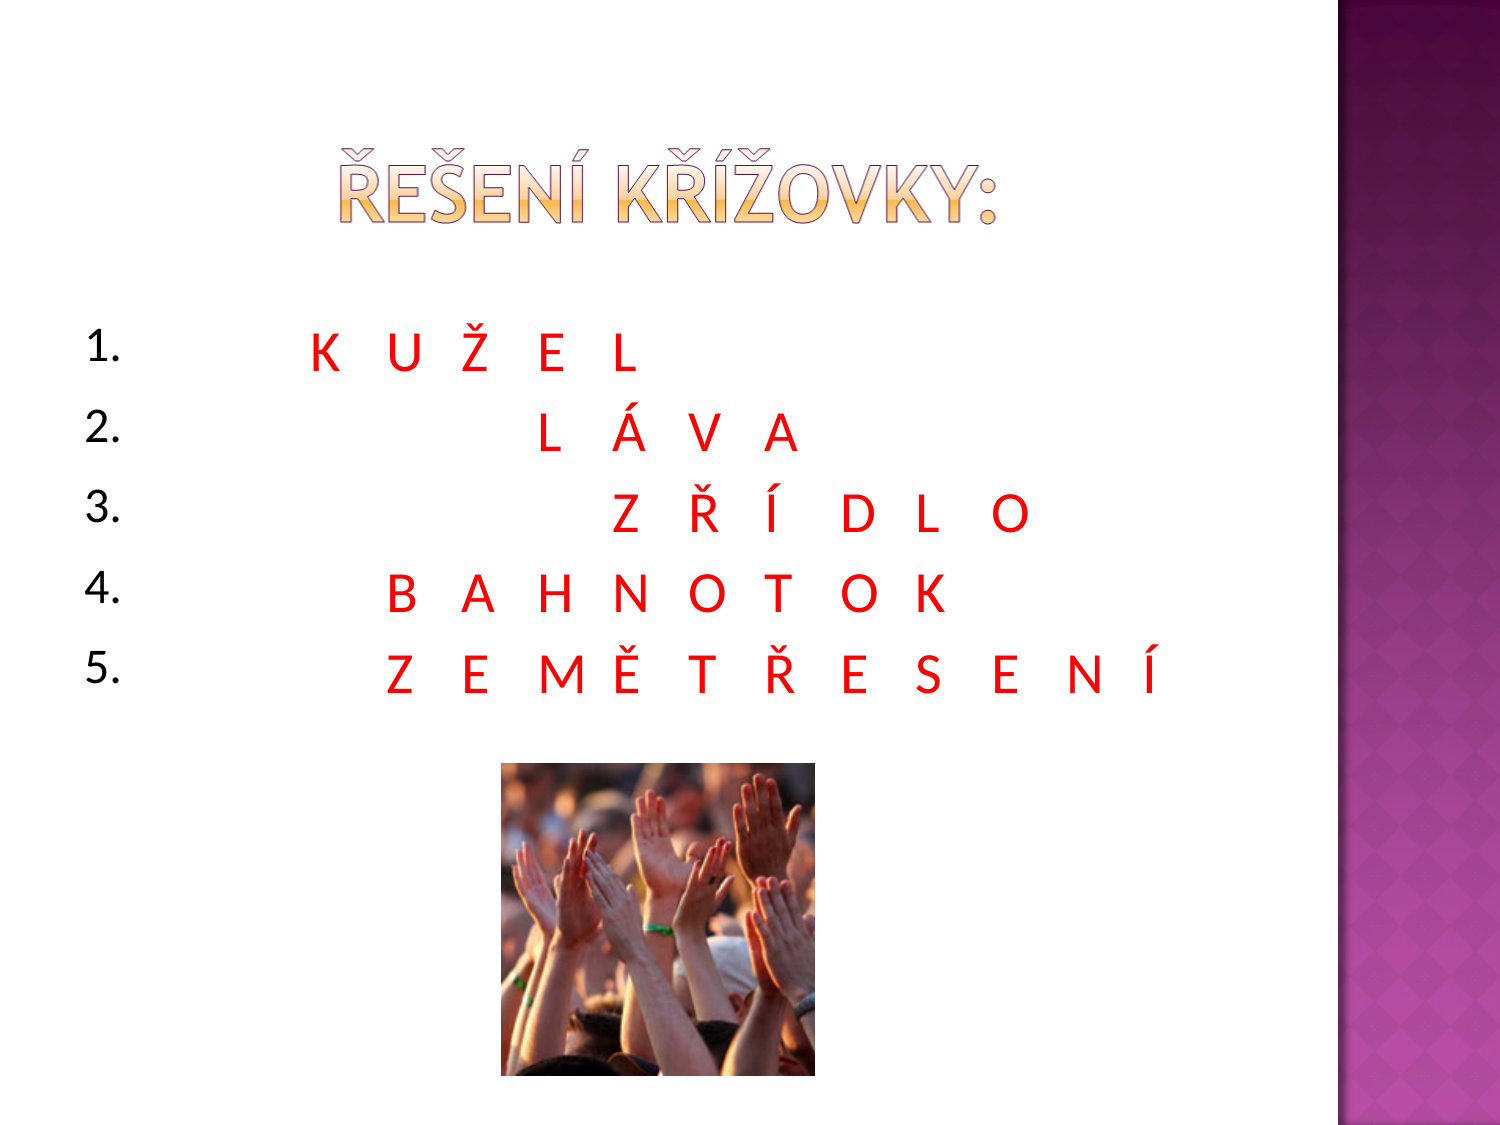

| 1. | | | K | U | Ž | E | L | | | | | | | |
| --- | --- | --- | --- | --- | --- | --- | --- | --- | --- | --- | --- | --- | --- | --- |
| 2. | | | | | | L | Á | V | A | | | | | |
| 3. | | | | | | | Z | Ř | Í | D | L | O | | |
| 4. | | | | B | A | H | N | O | T | O | K | | | |
| 5. | | | | Z | E | M | Ě | T | Ř | E | S | E | N | Í |